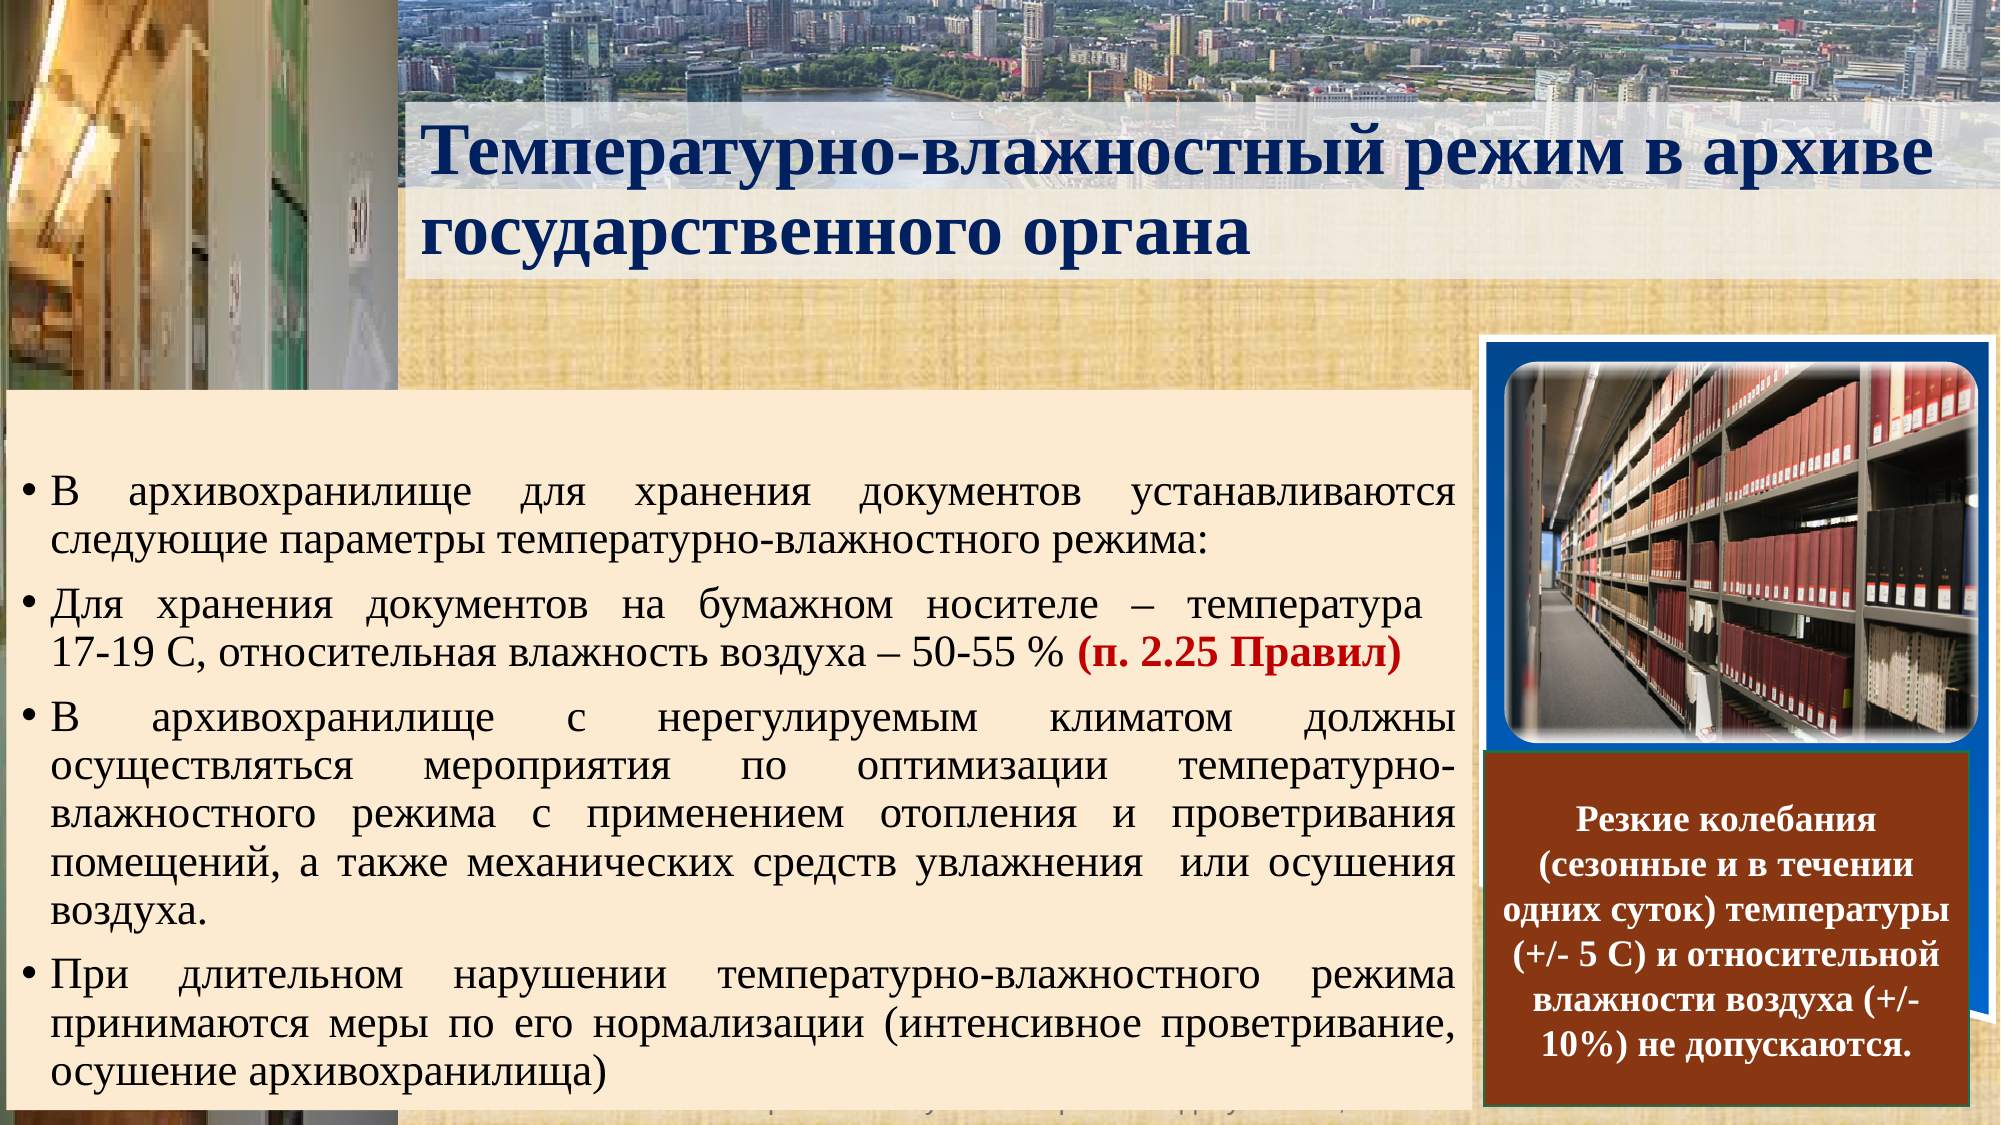

# Температурно-влажностный режим в архиве государственного органа
В архивохранилище для хранения документов устанавливаются следующие параметры температурно-влажностного режима:
Для хранения документов на бумажном носителе – температура
17-19 С, относительная влажность воздуха – 50-55 % (п. 2.25 Правил)
В архивохранилище с нерегулируемым климатом должны осуществляться мероприятия по оптимизации температурно-влажностного режима с применением отопления и проветривания помещений, а также механических средств увлажнения или осушения воздуха.
При длительном нарушении температурно-влажностного режима принимаются меры по его нормализации (интенсивное проветривание, осушение архивохранилища)
Резкие колебания (сезонные и в течении одних суток) температуры (+/- 5 С) и относительной влажности воздуха (+/- 10%) не допускаются.